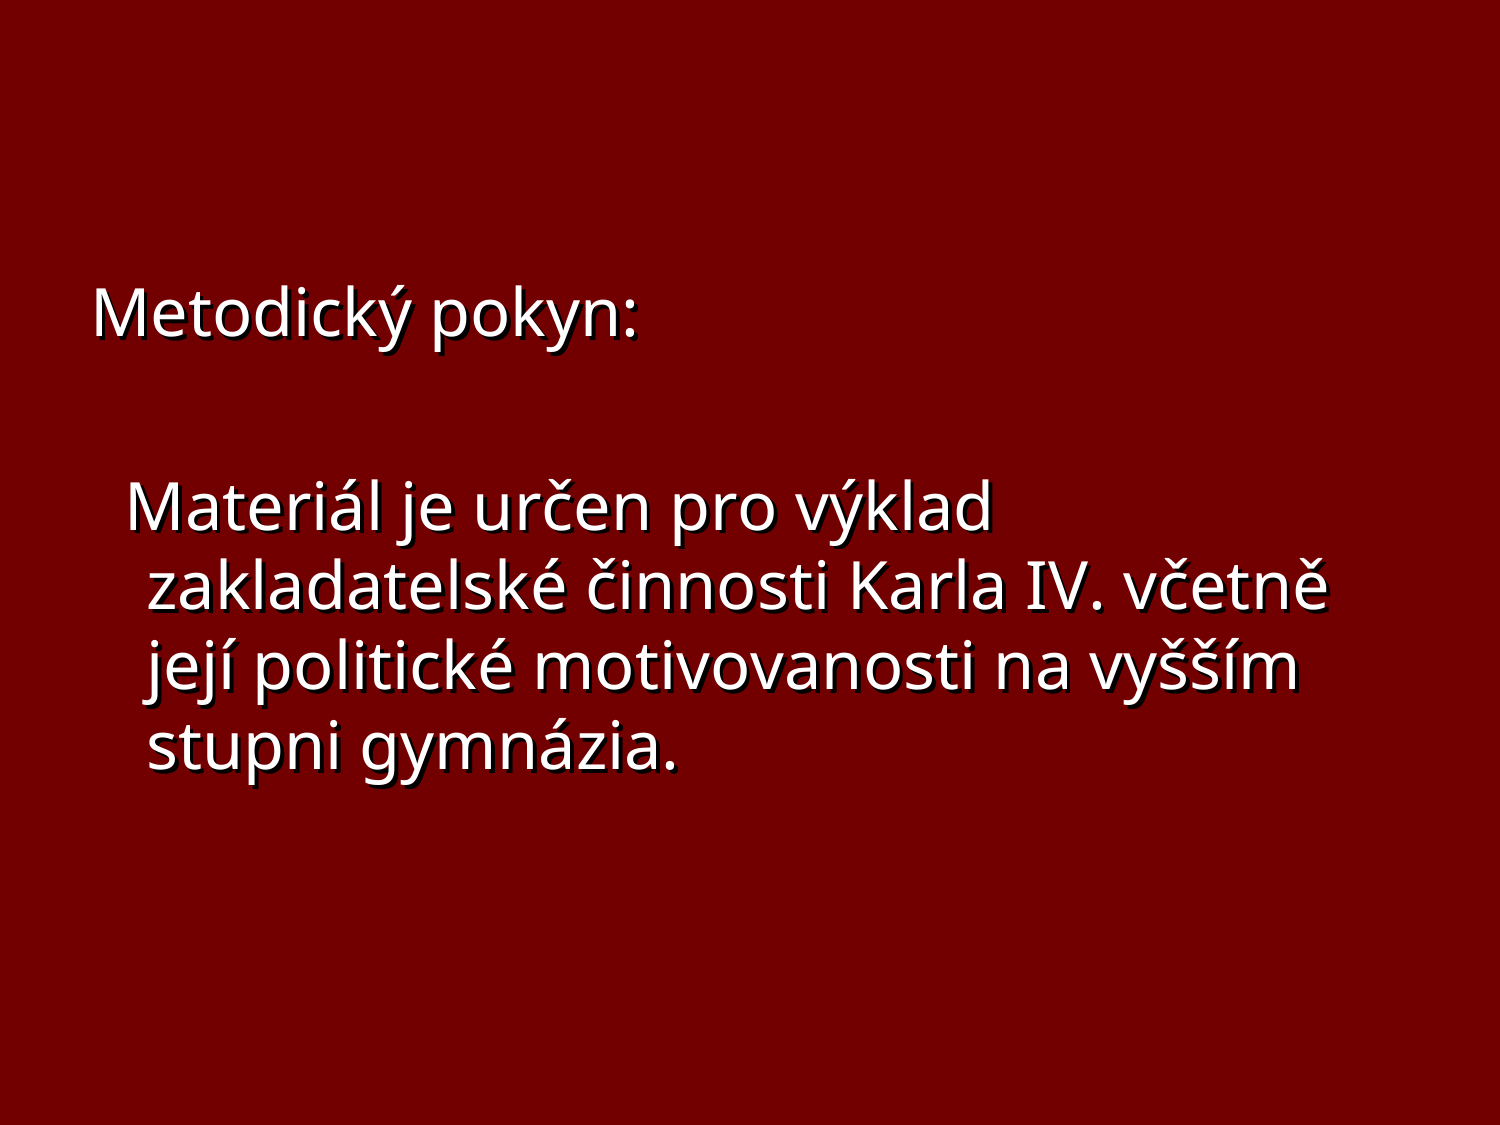

# Metodický pokyn:
 Materiál je určen pro výklad zakladatelské činnosti Karla IV. včetně její politické motivovanosti na vyšším stupni gymnázia.